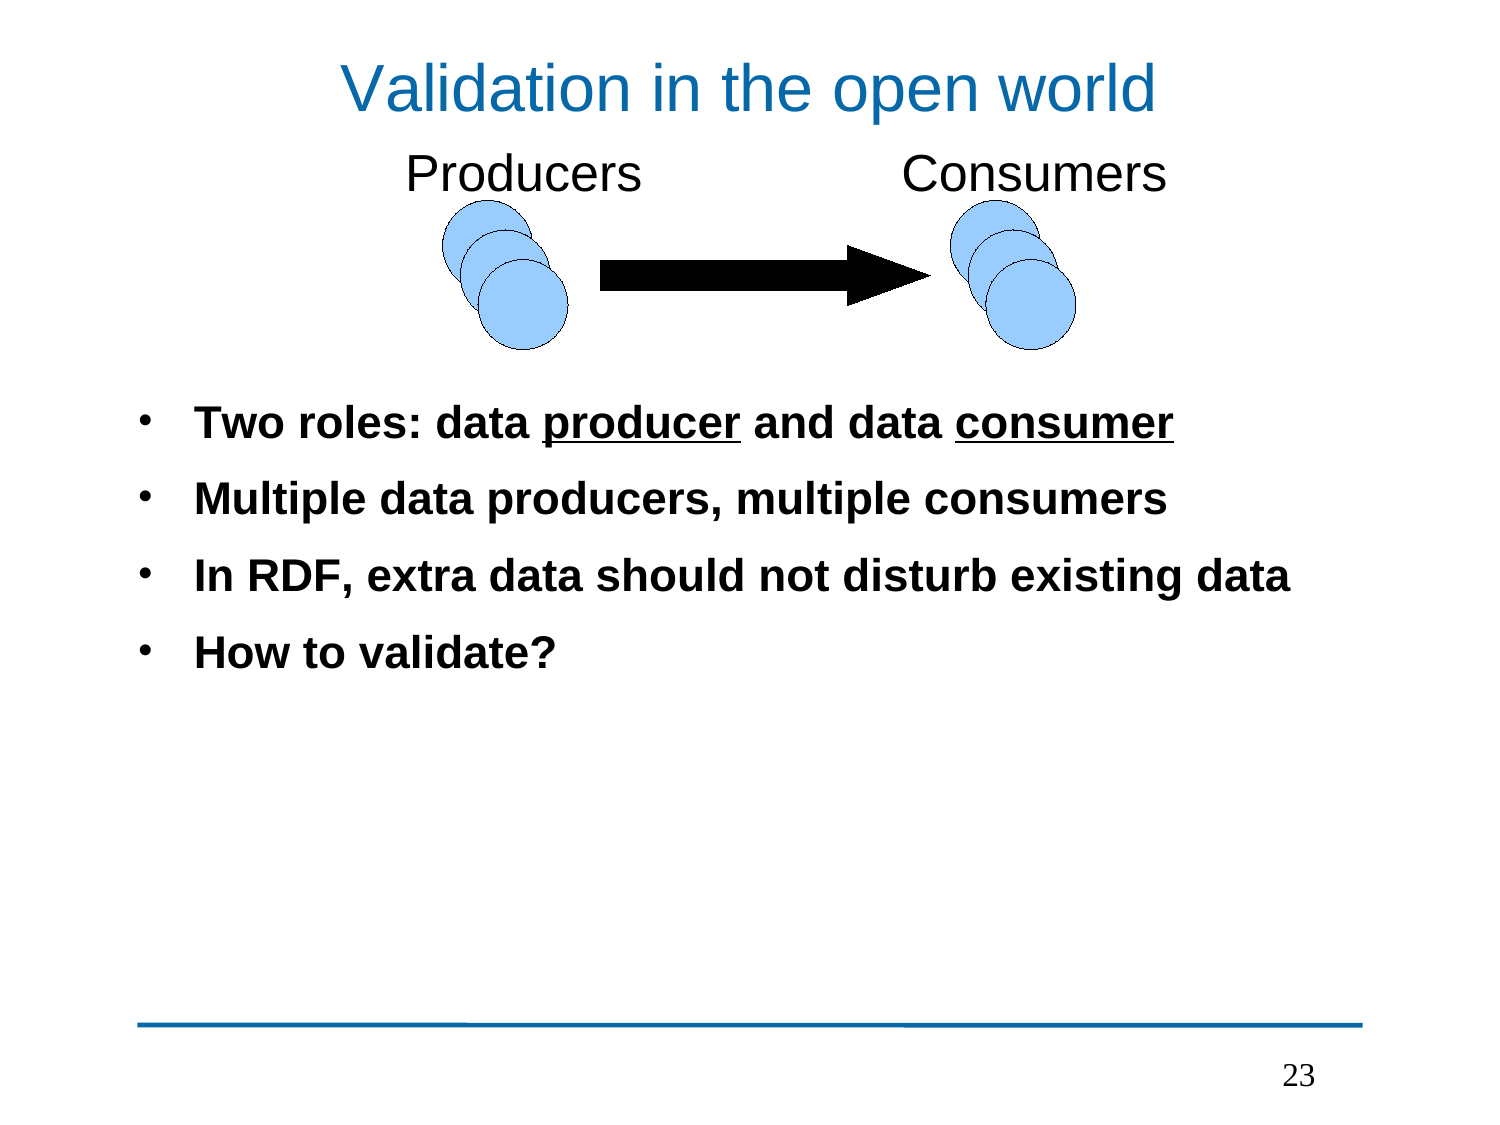

# Validation in the open world
Producers
Consumers
Two roles: data producer and data consumer
Multiple data producers, multiple consumers
In RDF, extra data should not disturb existing data
How to validate?
23